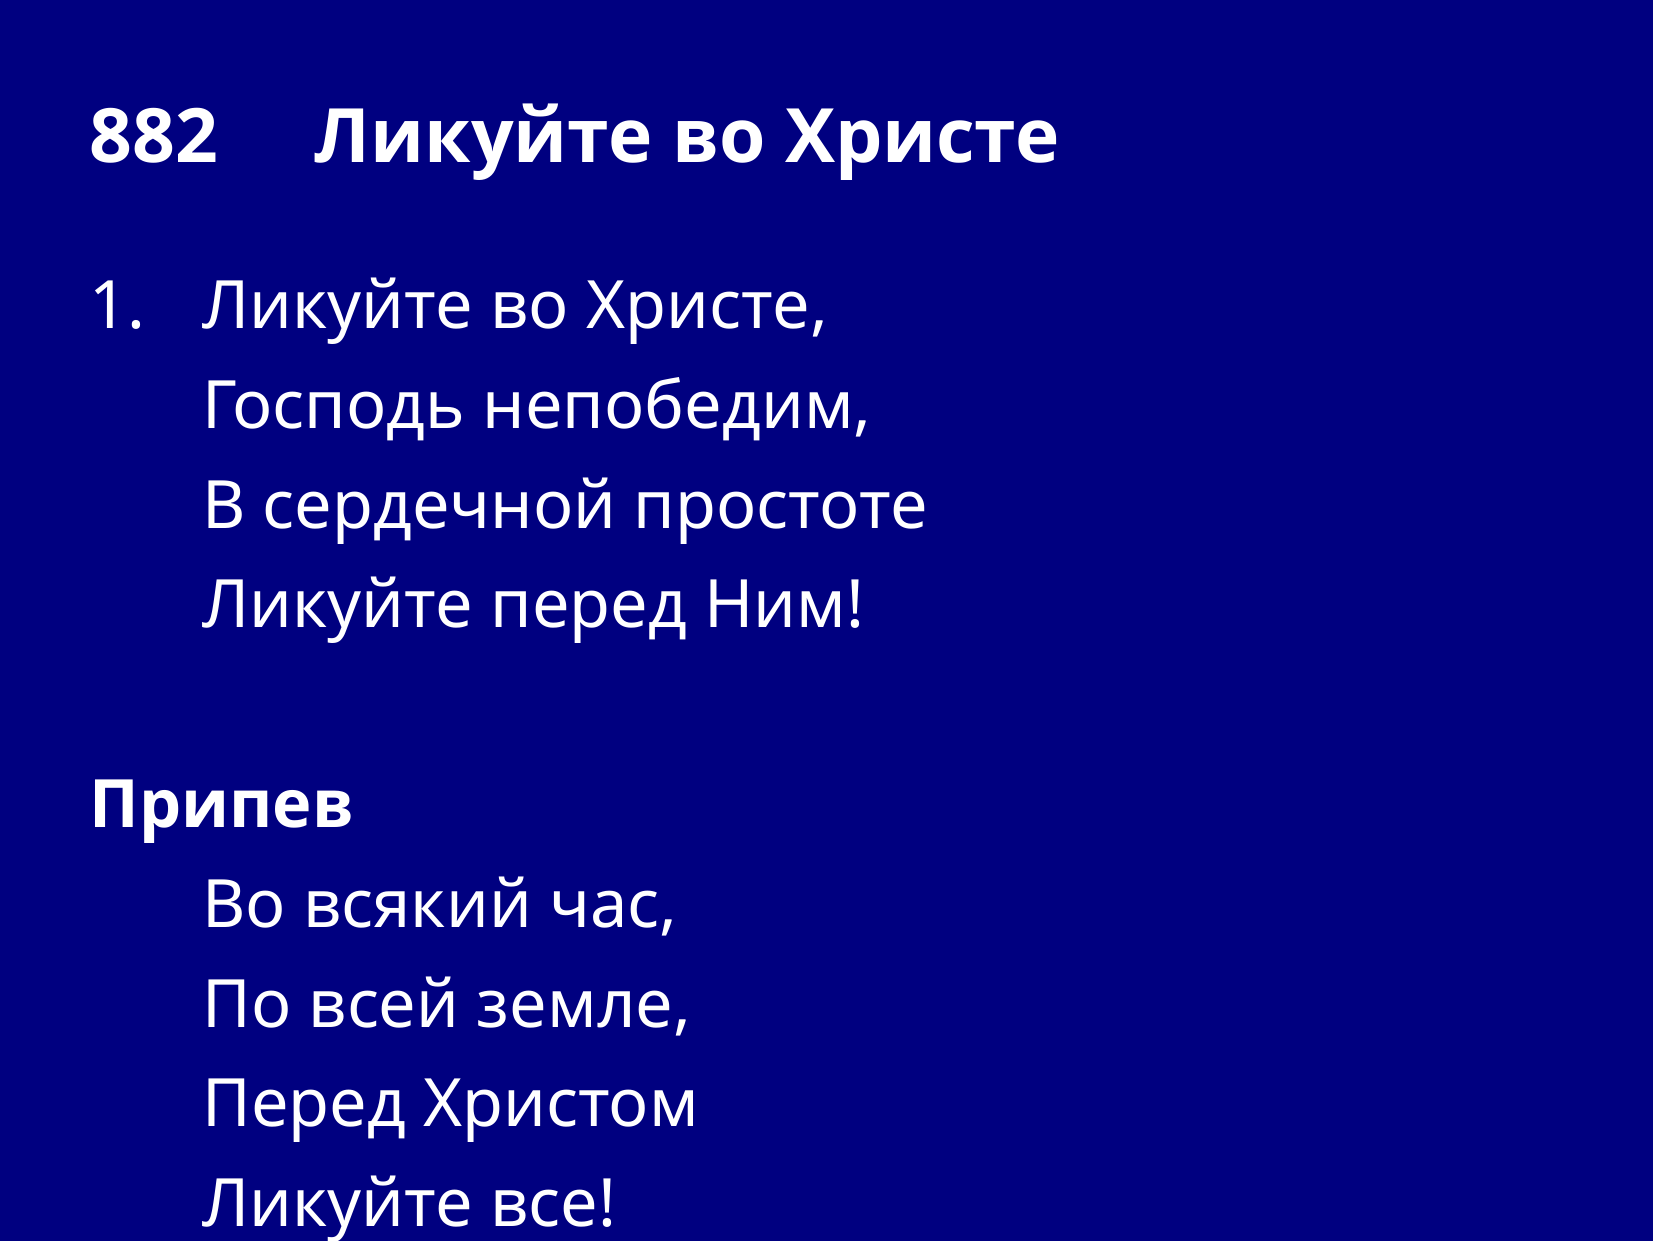

882	Ликуйте во Христе
1.	Ликуйте во Христе,
	Господь непобедим,
	В сердечной простоте
	Ликуйте перед Ним!
Припев
	Во всякий час,
	По всей земле,
	Перед Христом
	Ликуйте все!